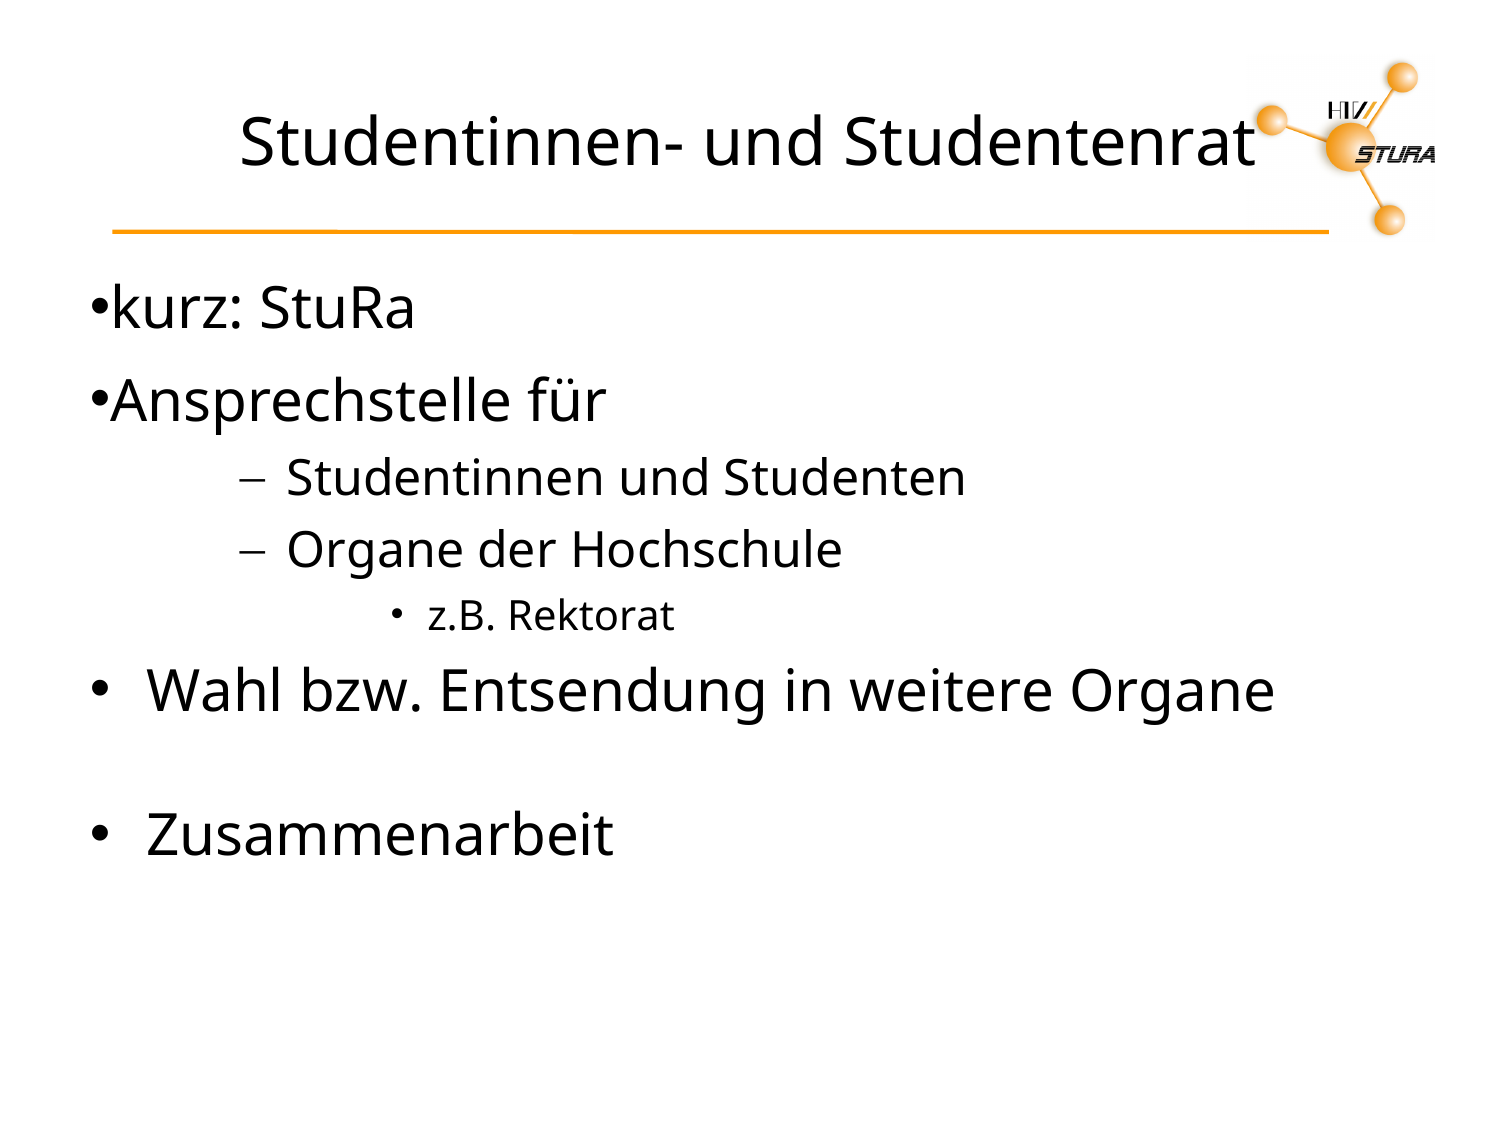

# Studentinnen- und Studentenrat
kurz: StuRa
Ansprechstelle für
Studentinnen und Studenten
Organe der Hochschule
z.B. Rektorat
Wahl bzw. Entsendung in weitere Organe
Zusammenarbeit